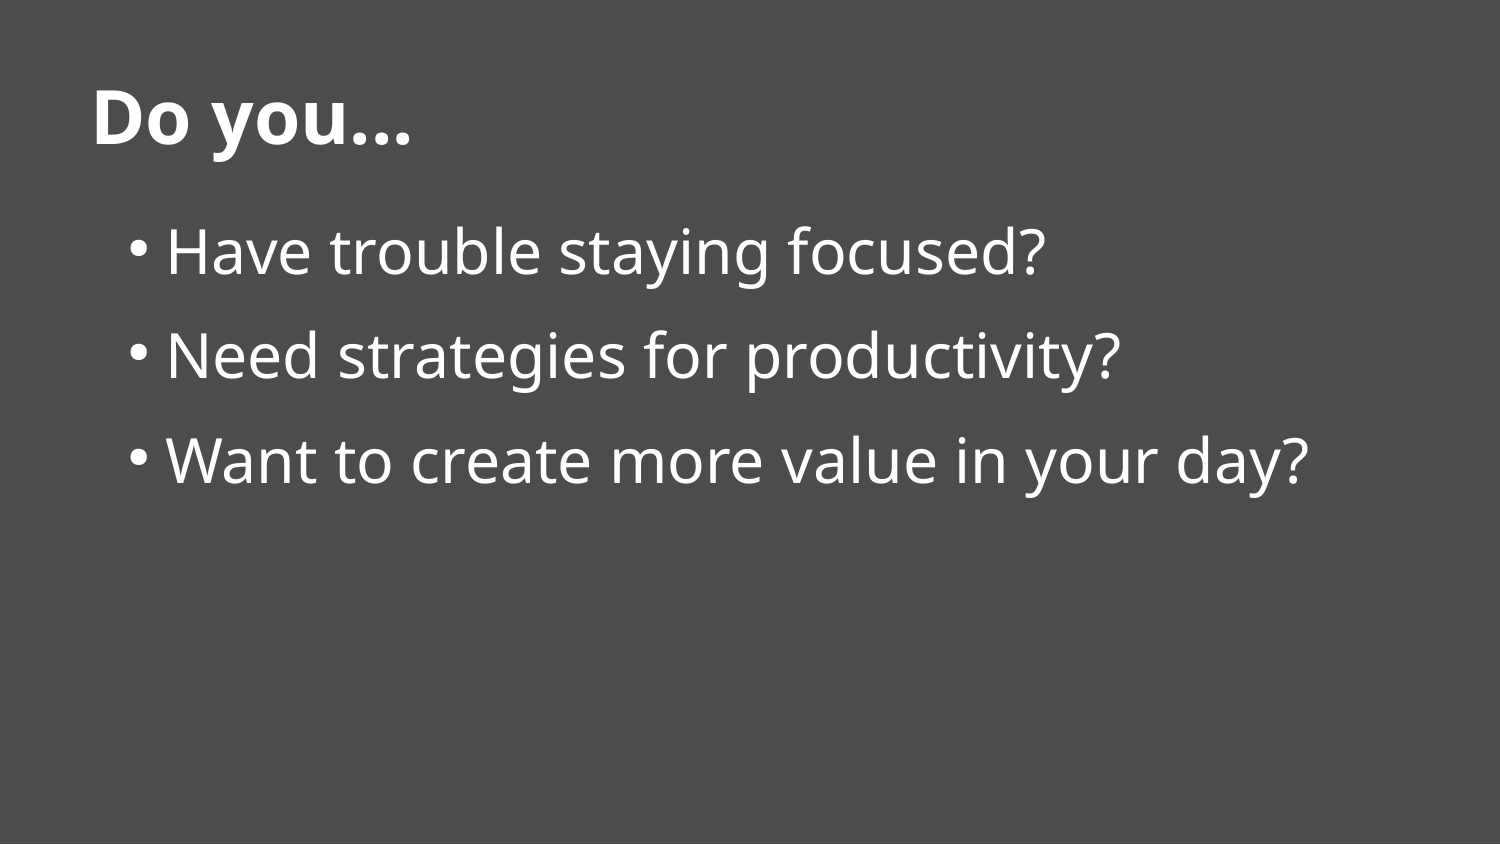

# Do you...
Have trouble staying focused?
Need strategies for productivity?
Want to create more value in your day?